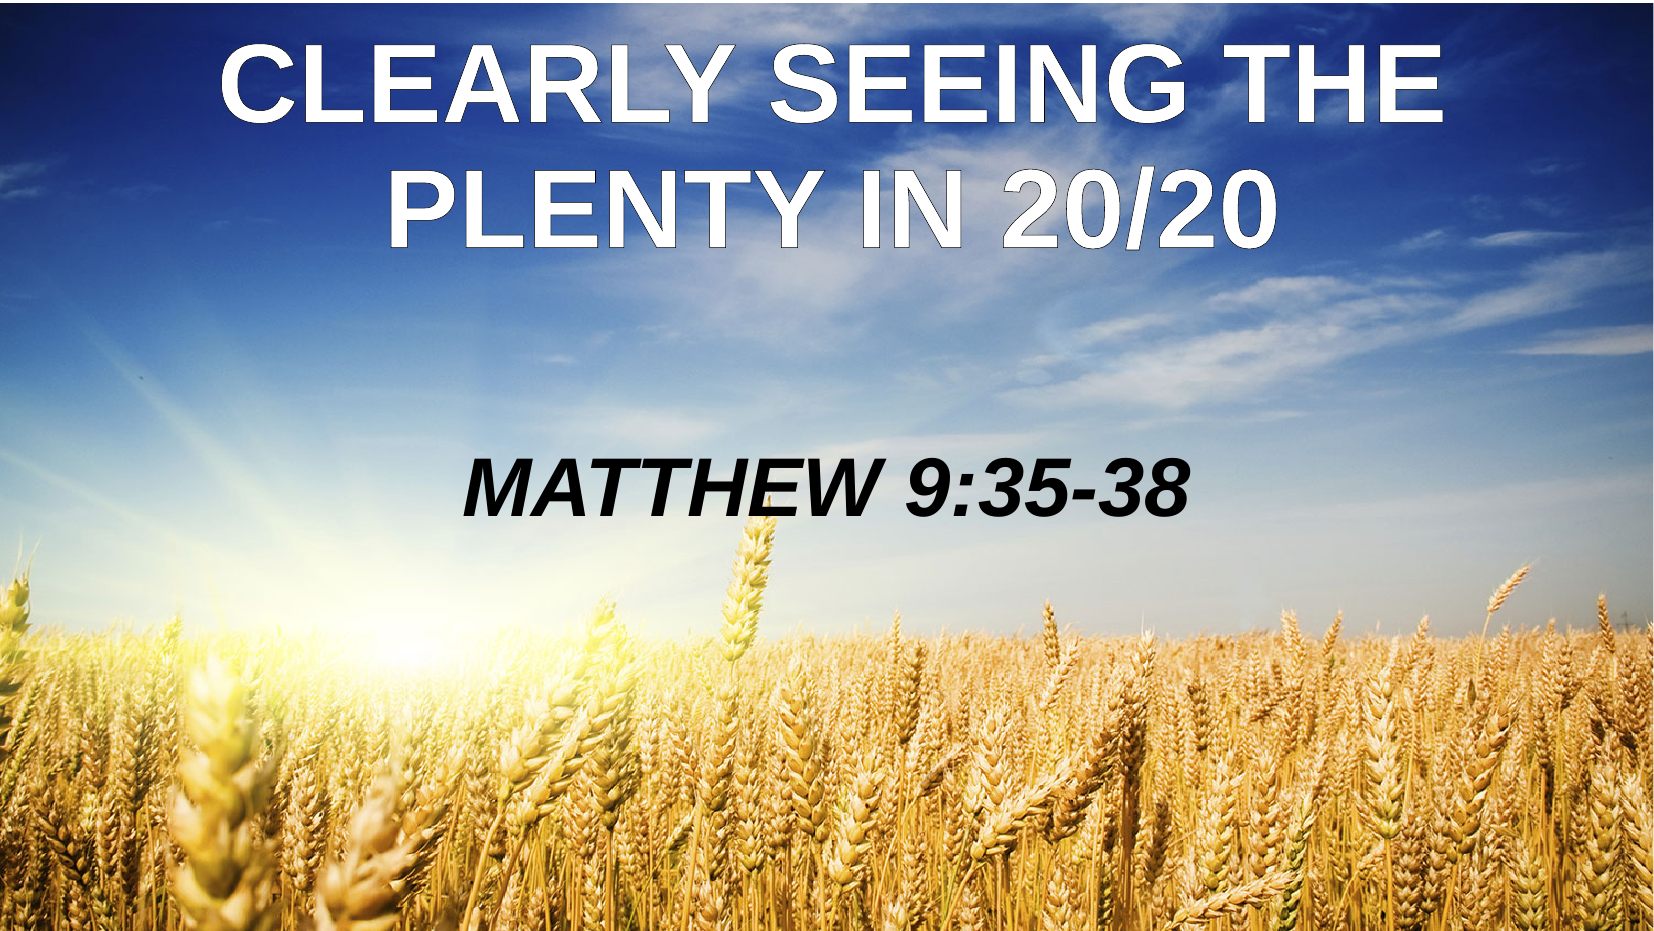

# CLEARLY SEEING THE PLENTY IN 20/20
MATTHEW 9:35-38